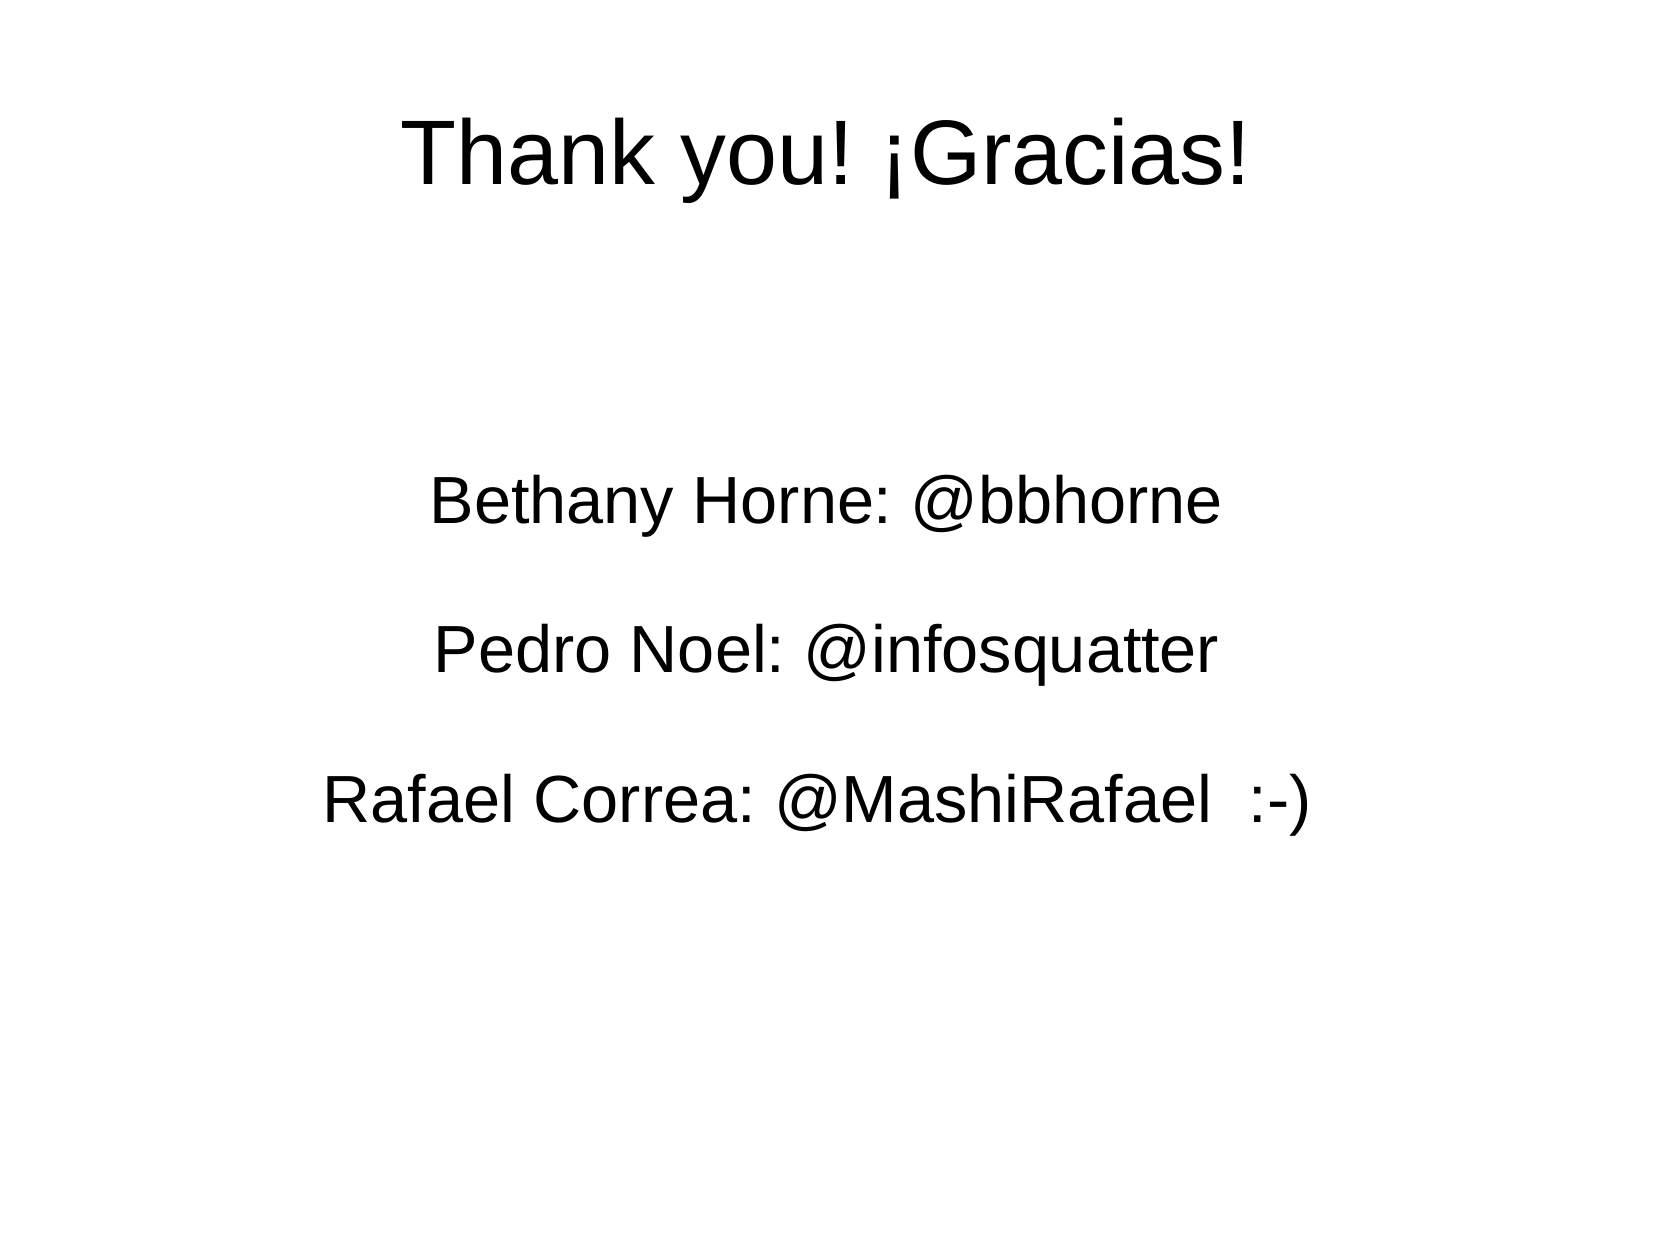

# Thank you! ¡Gracias!
Bethany Horne: @bbhorne
Pedro Noel: @infosquatter
Rafael Correa: @MashiRafael :-)